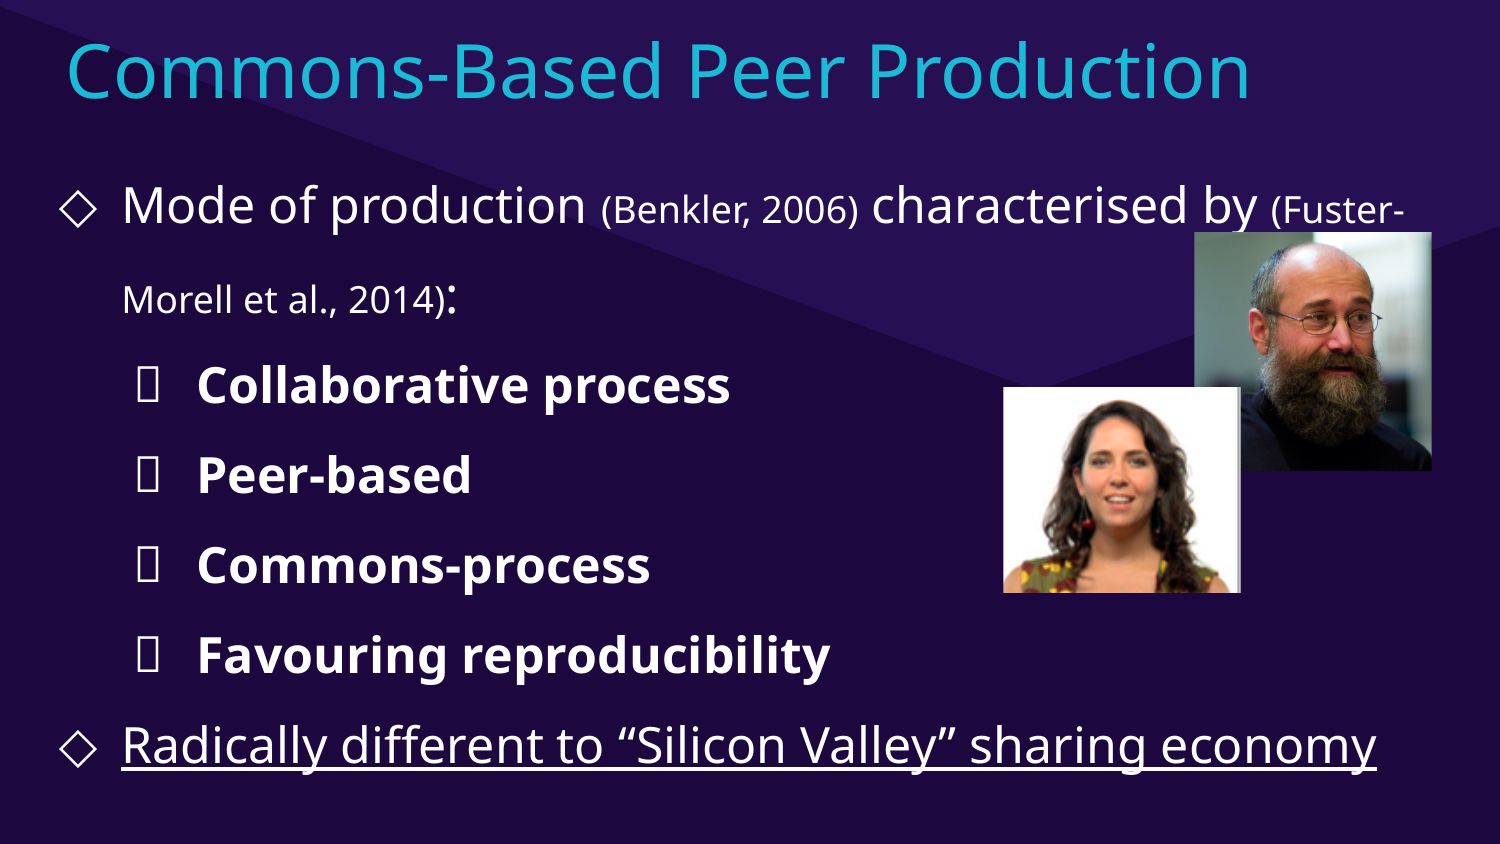

# Commons-Based Peer Production
Mode of production (Benkler, 2006) characterised by (Fuster-Morell et al., 2014):
Collaborative process
Peer-based
Commons-process
Favouring reproducibility
Radically different to “Silicon Valley” sharing economy